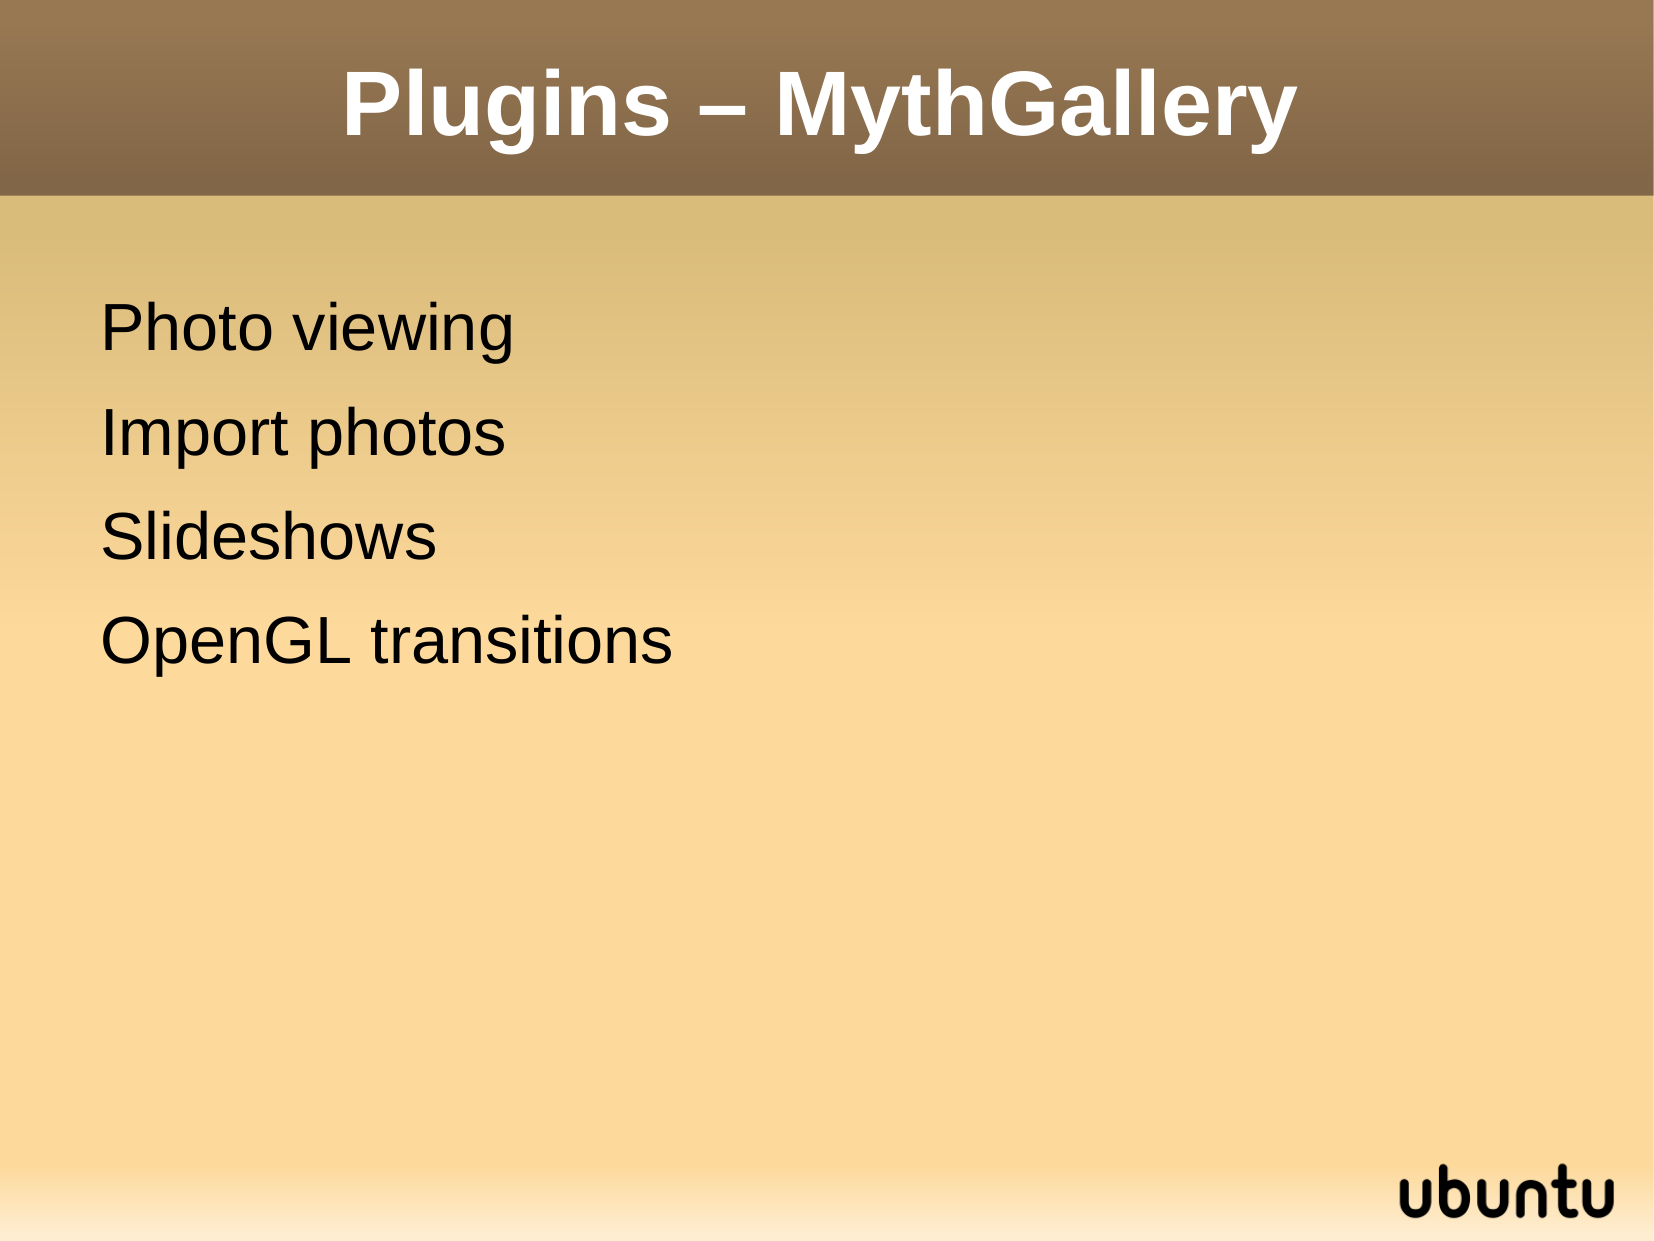

# Plugins – MythGallery
Photo viewing
Import photos
Slideshows
OpenGL transitions